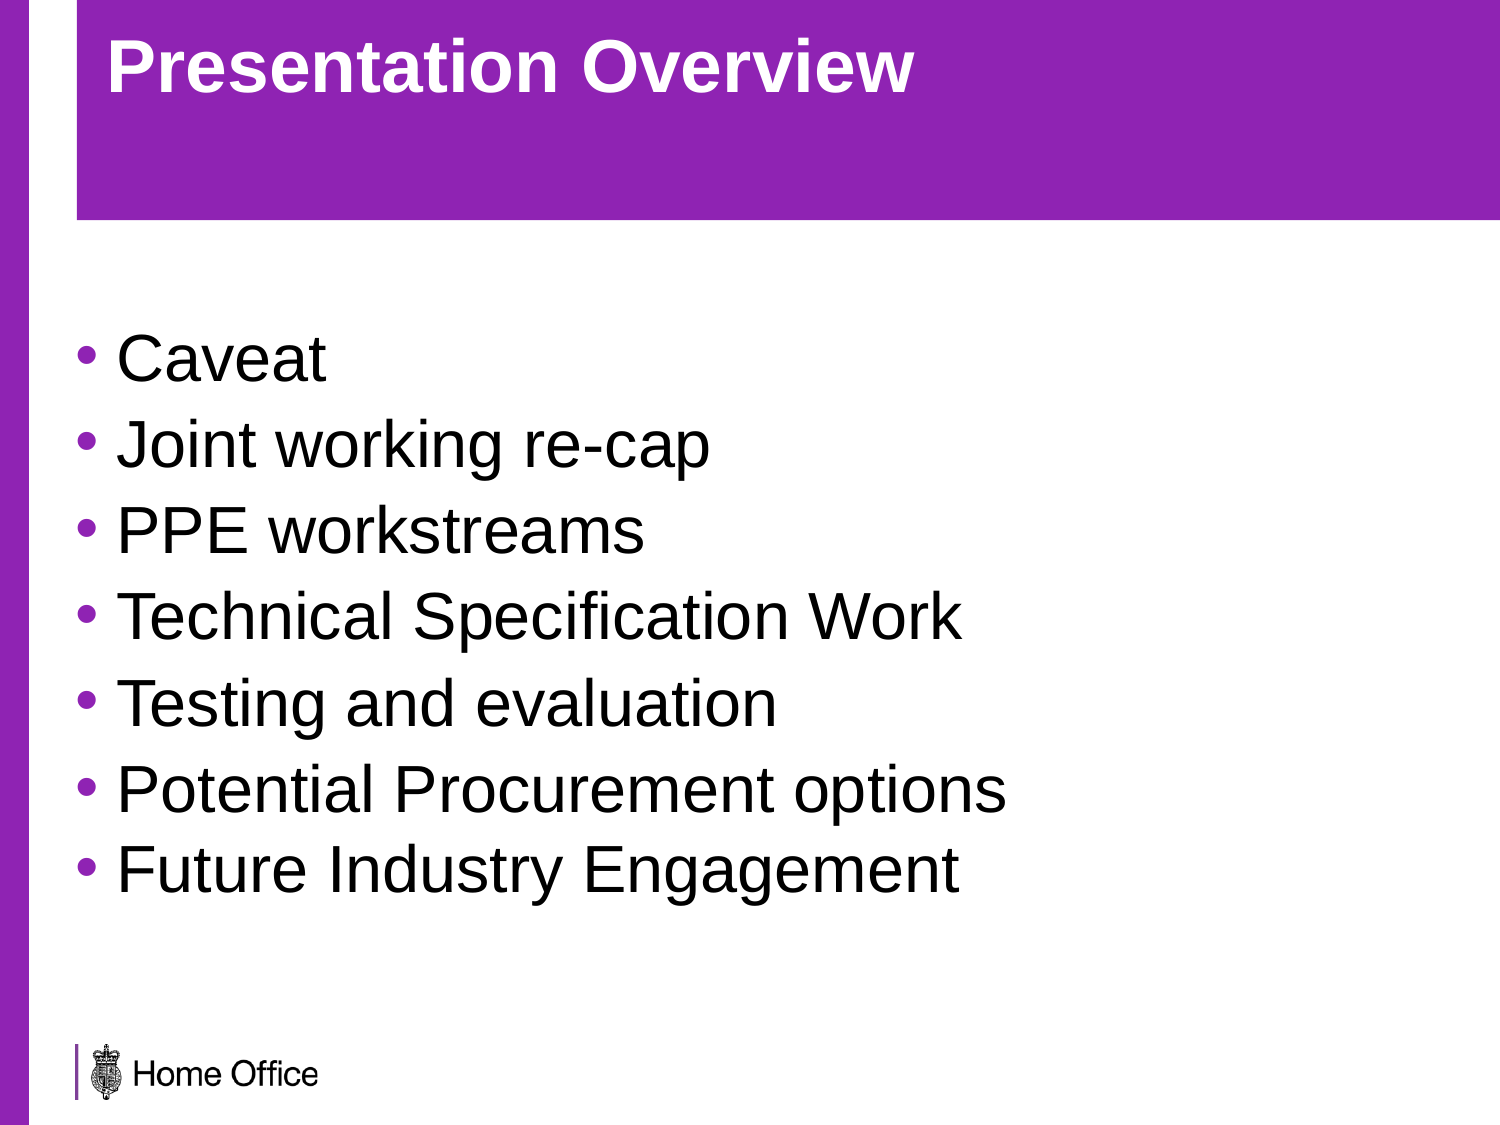

# Presentation Overview
Caveat
Joint working re-cap
PPE workstreams
Technical Specification Work
Testing and evaluation
Potential Procurement options
Future Industry Engagement